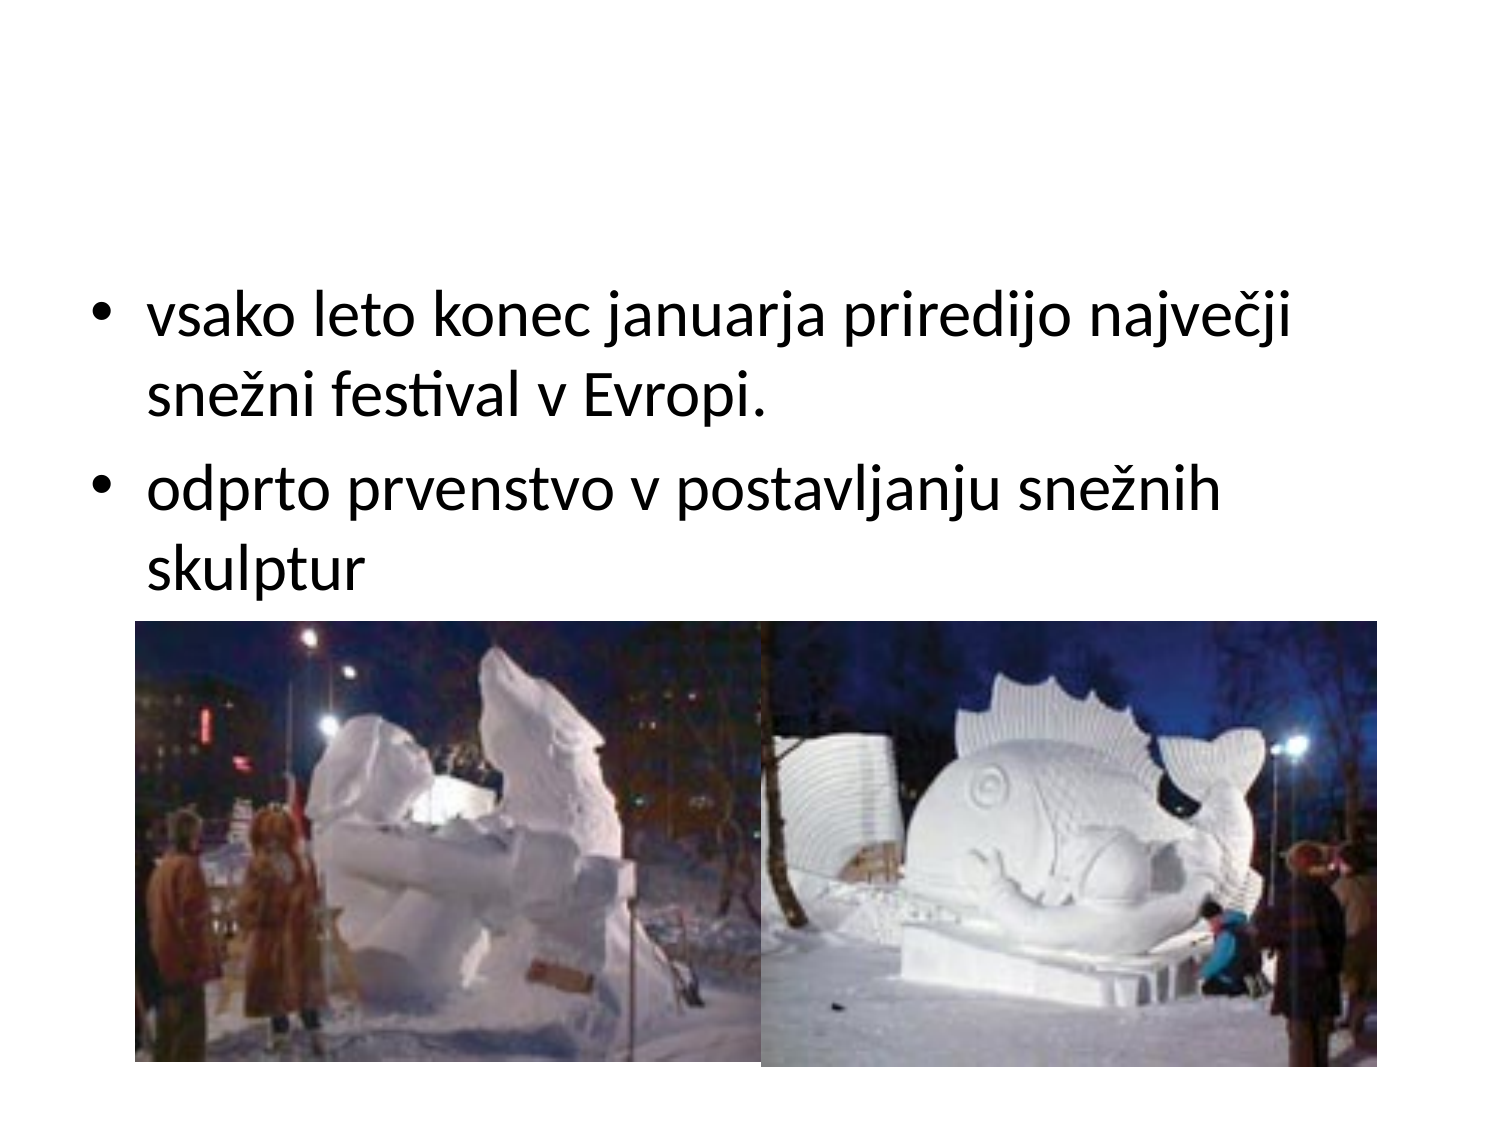

#
vsako leto konec januarja priredijo največji snežni festival v Evropi.
odprto prvenstvo v postavljanju snežnih skulptur